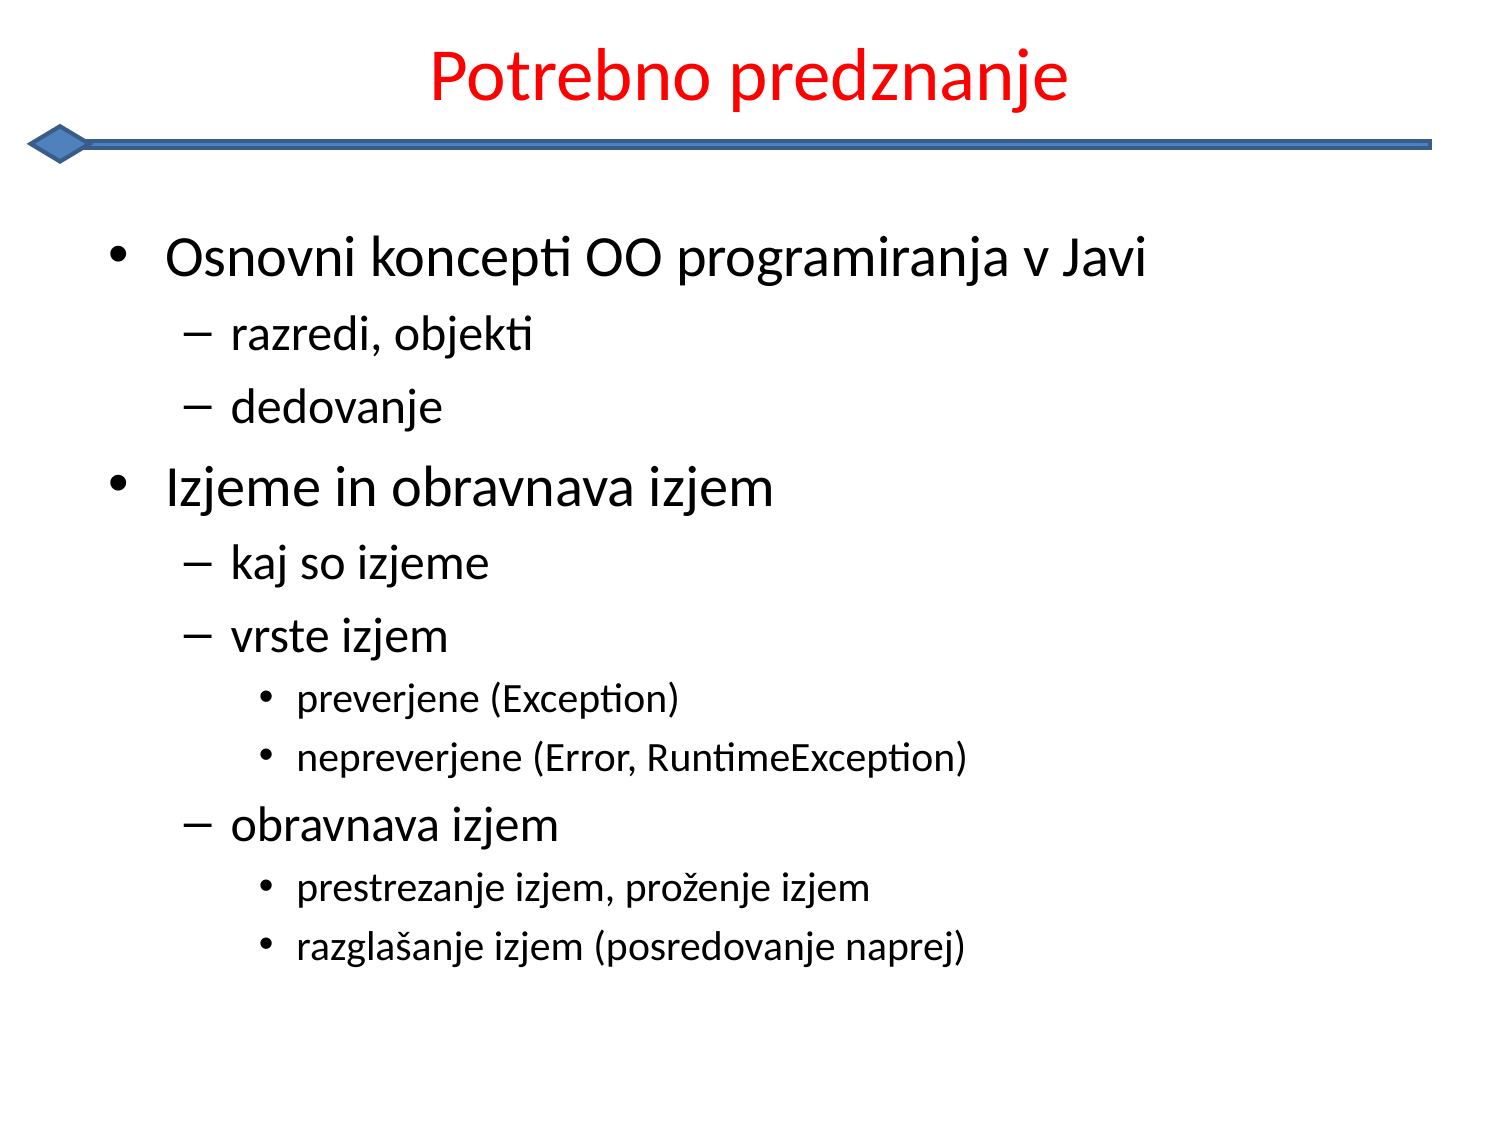

# Potrebno predznanje
Osnovni koncepti OO programiranja v Javi
razredi, objekti
dedovanje
Izjeme in obravnava izjem
kaj so izjeme
vrste izjem
preverjene (Exception)
nepreverjene (Error, RuntimeException)
obravnava izjem
prestrezanje izjem, proženje izjem
razglašanje izjem (posredovanje naprej)